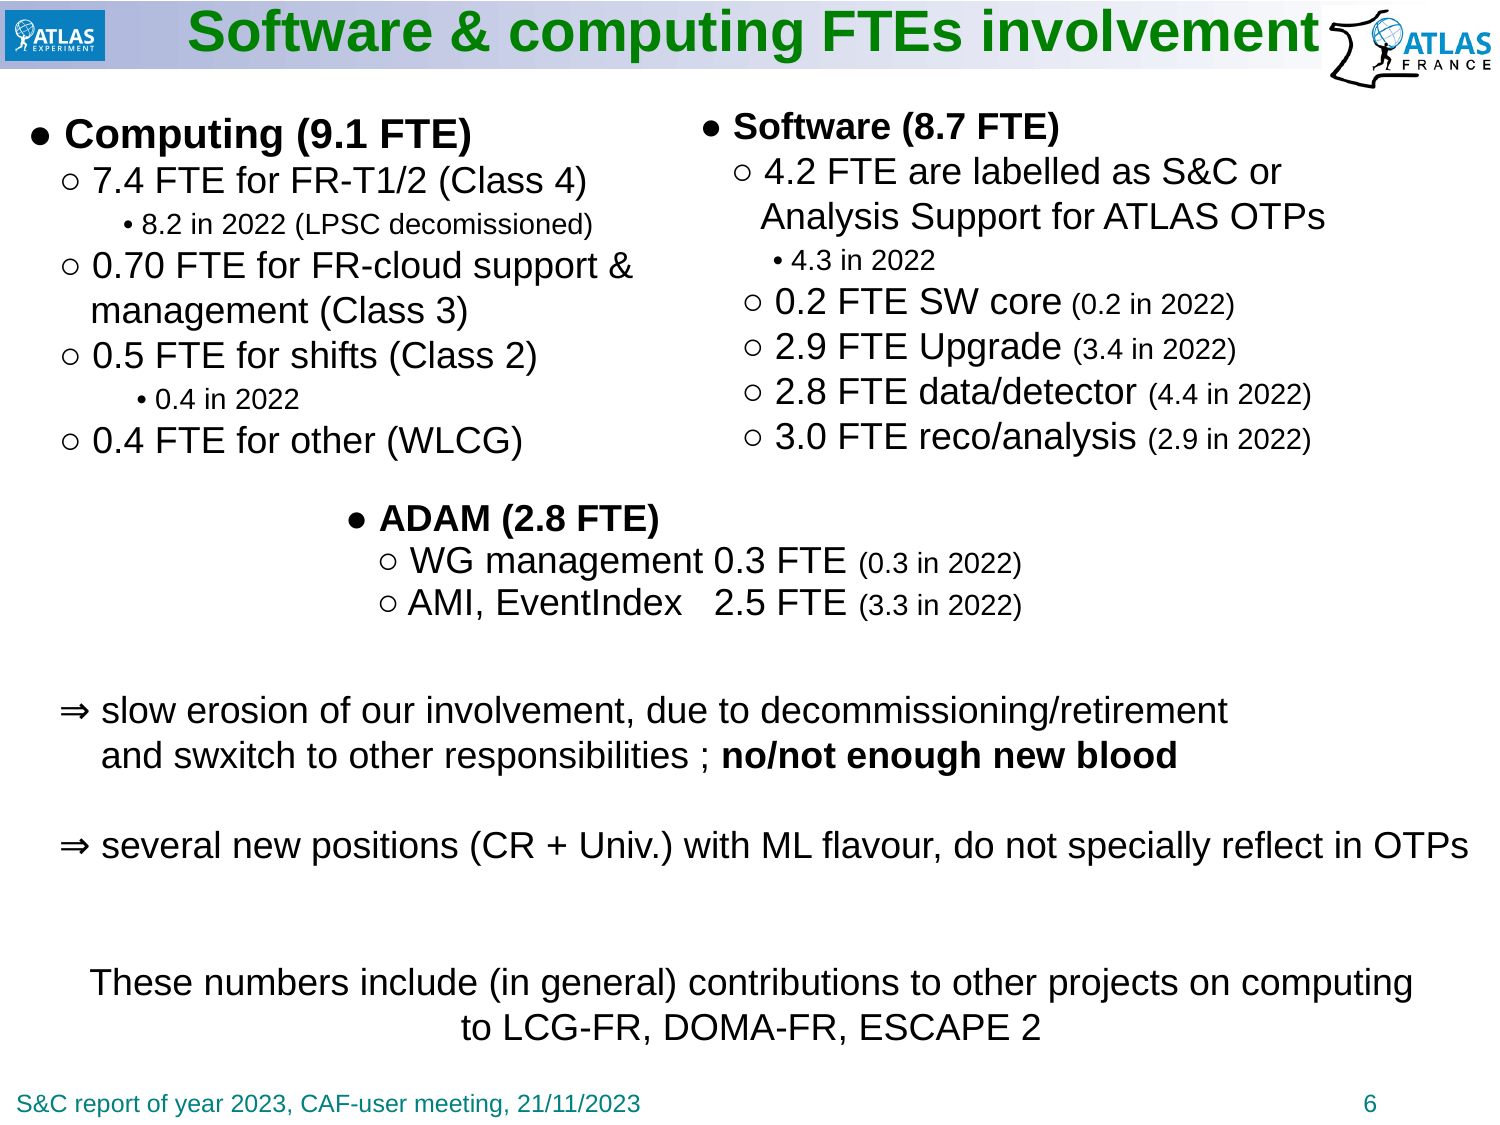

Software & computing FTEs involvement
● Software (8.7 FTE)
 ○ 4.2 FTE are labelled as S&C or
 Analysis Support for ATLAS OTPs
 • 4.3 in 2022
 ○ 0.2 FTE SW core (0.2 in 2022)
 ○ 2.9 FTE Upgrade (3.4 in 2022)
 ○ 2.8 FTE data/detector (4.4 in 2022)
 ○ 3.0 FTE reco/analysis (2.9 in 2022)
● Computing (9.1 FTE)
 ○ 7.4 FTE for FR-T1/2 (Class 4)
 • 8.2 in 2022 (LPSC decomissioned)
 ○ 0.70 FTE for FR-cloud support &
 management (Class 3)
 ○ 0.5 FTE for shifts (Class 2)
 • 0.4 in 2022
 ○ 0.4 FTE for other (WLCG)
 ⇒ slow erosion of our involvement, due to decommissioning/retirement
 and swxitch to other responsibilities ; no/not enough new blood
 ⇒ several new positions (CR + Univ.) with ML flavour, do not specially reflect in OTPs
● ADAM (2.8 FTE)
 ○ WG management 0.3 FTE (0.3 in 2022)
 ○ AMI, EventIndex 2.5 FTE (3.3 in 2022)
These numbers include (in general) contributions to other projects on computing to LCG-FR, DOMA-FR, ESCAPE 2